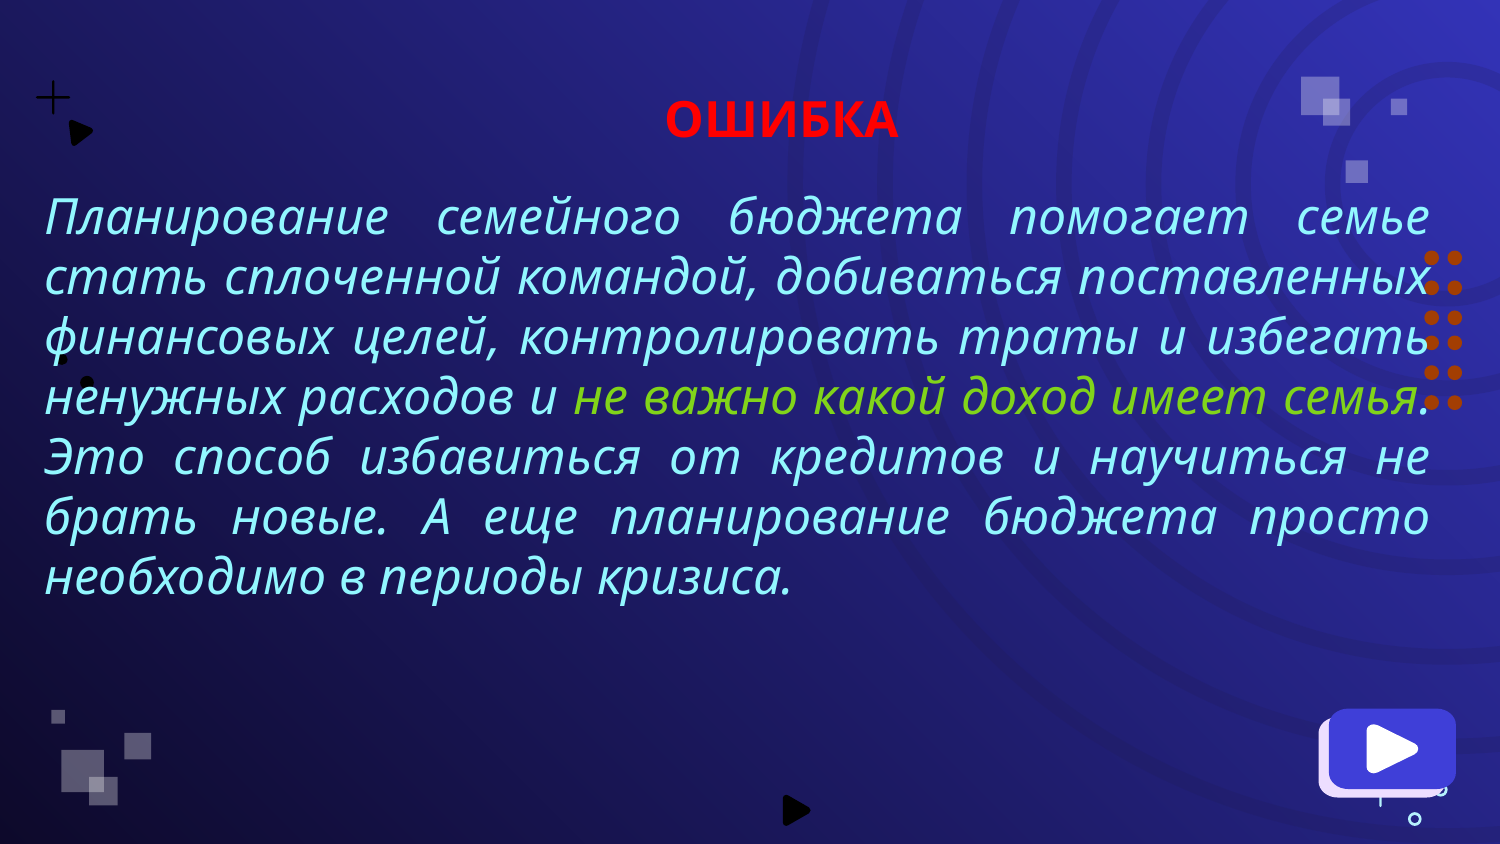

# ОШИБКА
Планирование семейного бюджета помогает семье стать сплоченной командой, добиваться поставленных финансовых целей, контролировать траты и избегать ненужных расходов и не важно какой доход имеет семья. Это способ избавиться от кредитов и научиться не брать новые. А еще планирование бюджета просто необходимо в периоды кризиса.